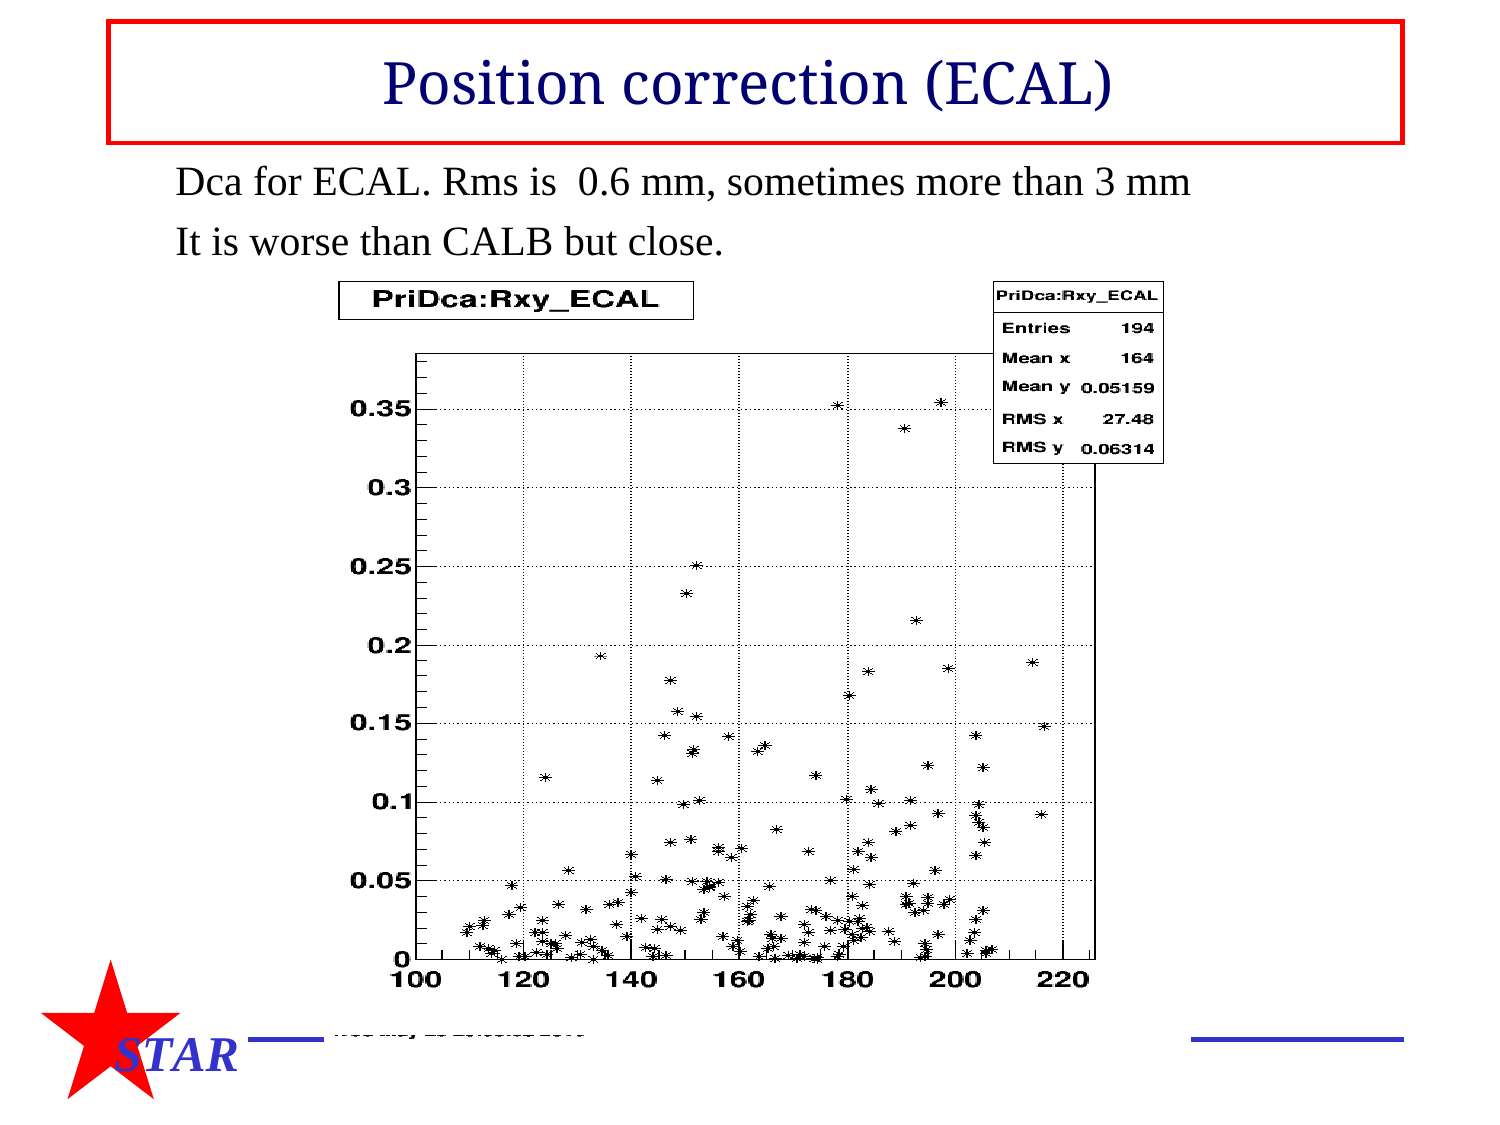

# Position correction (ECAL)
Dca for ECAL. Rms is 0.6 mm, sometimes more than 3 mm
It is worse than CALB but close.